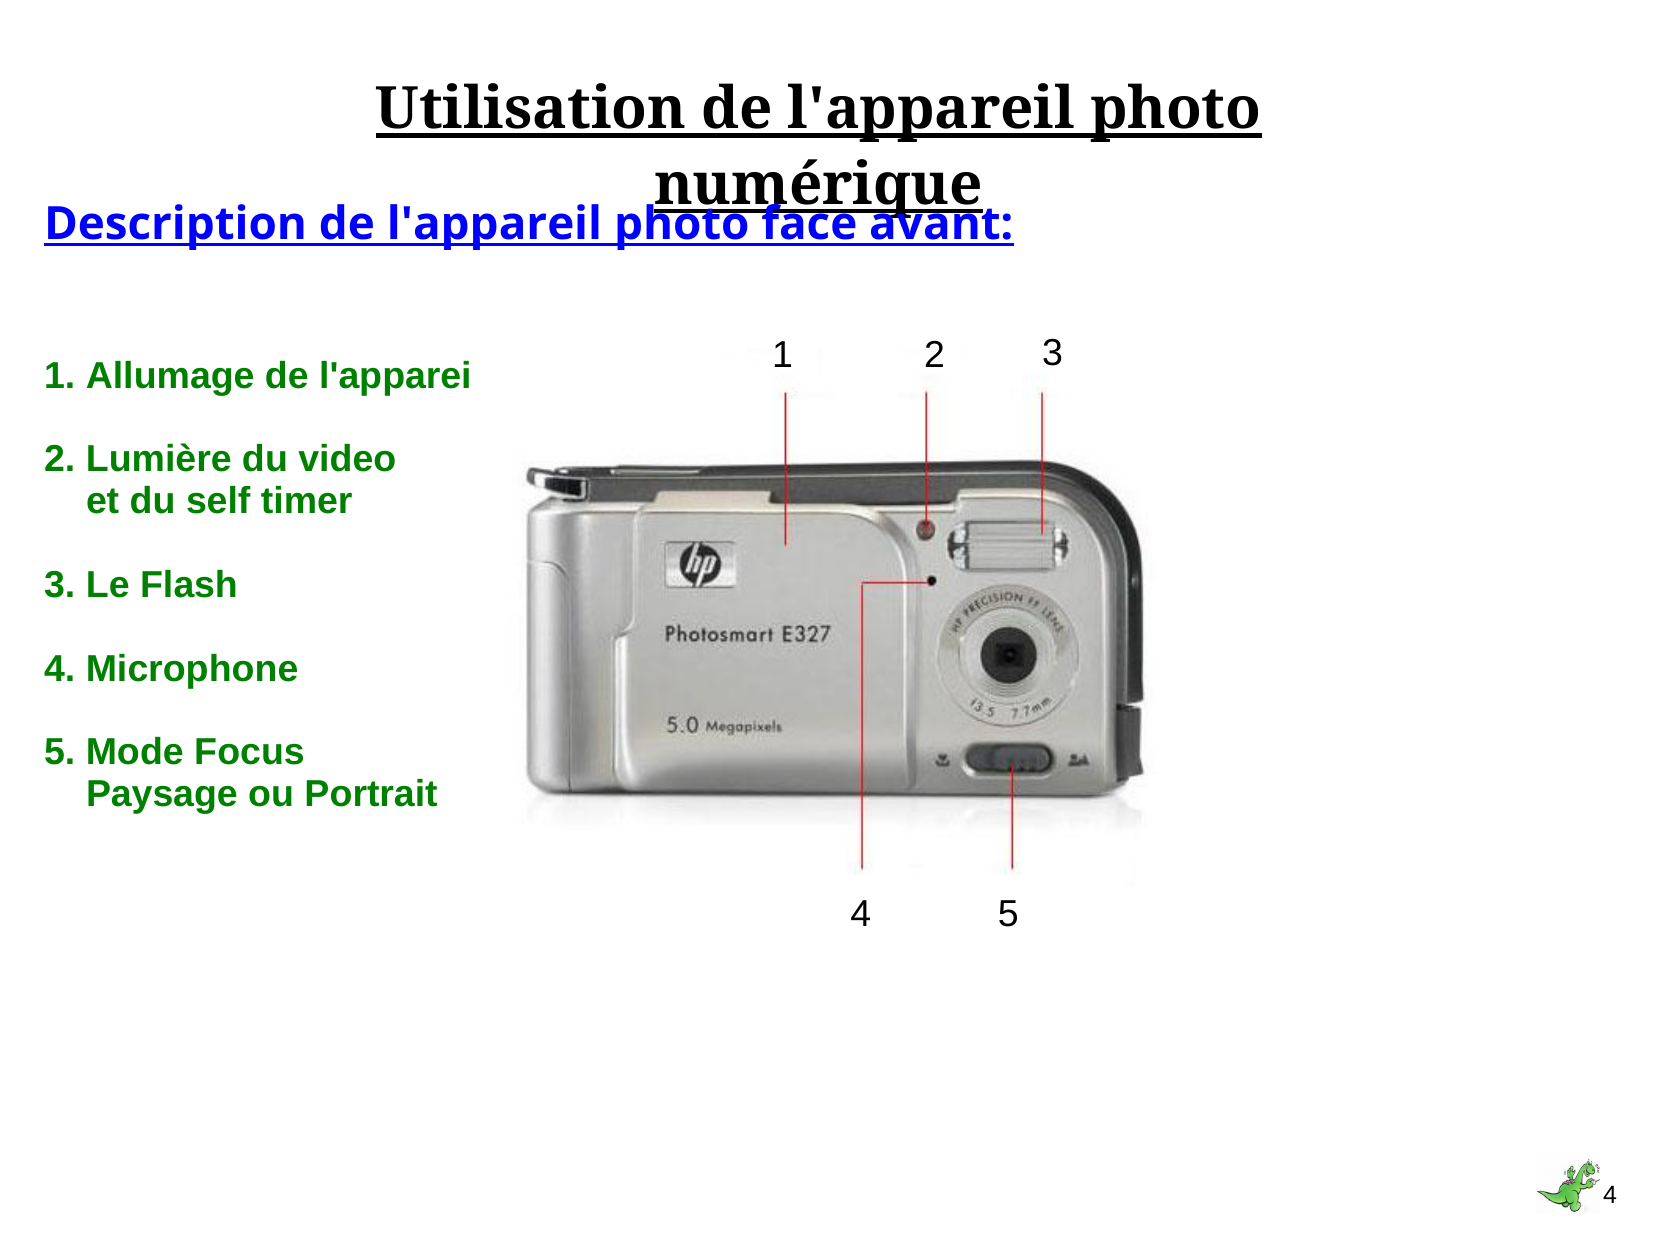

Utilisation de l'appareil photo numérique
Description de l'appareil photo face avant:
1. Allumage de l'appareil
2. Lumière du video
 et du self timer
3. Le Flash
4. Microphone
5. Mode Focus
 Paysage ou Portrait
3
2
1
4
5
4